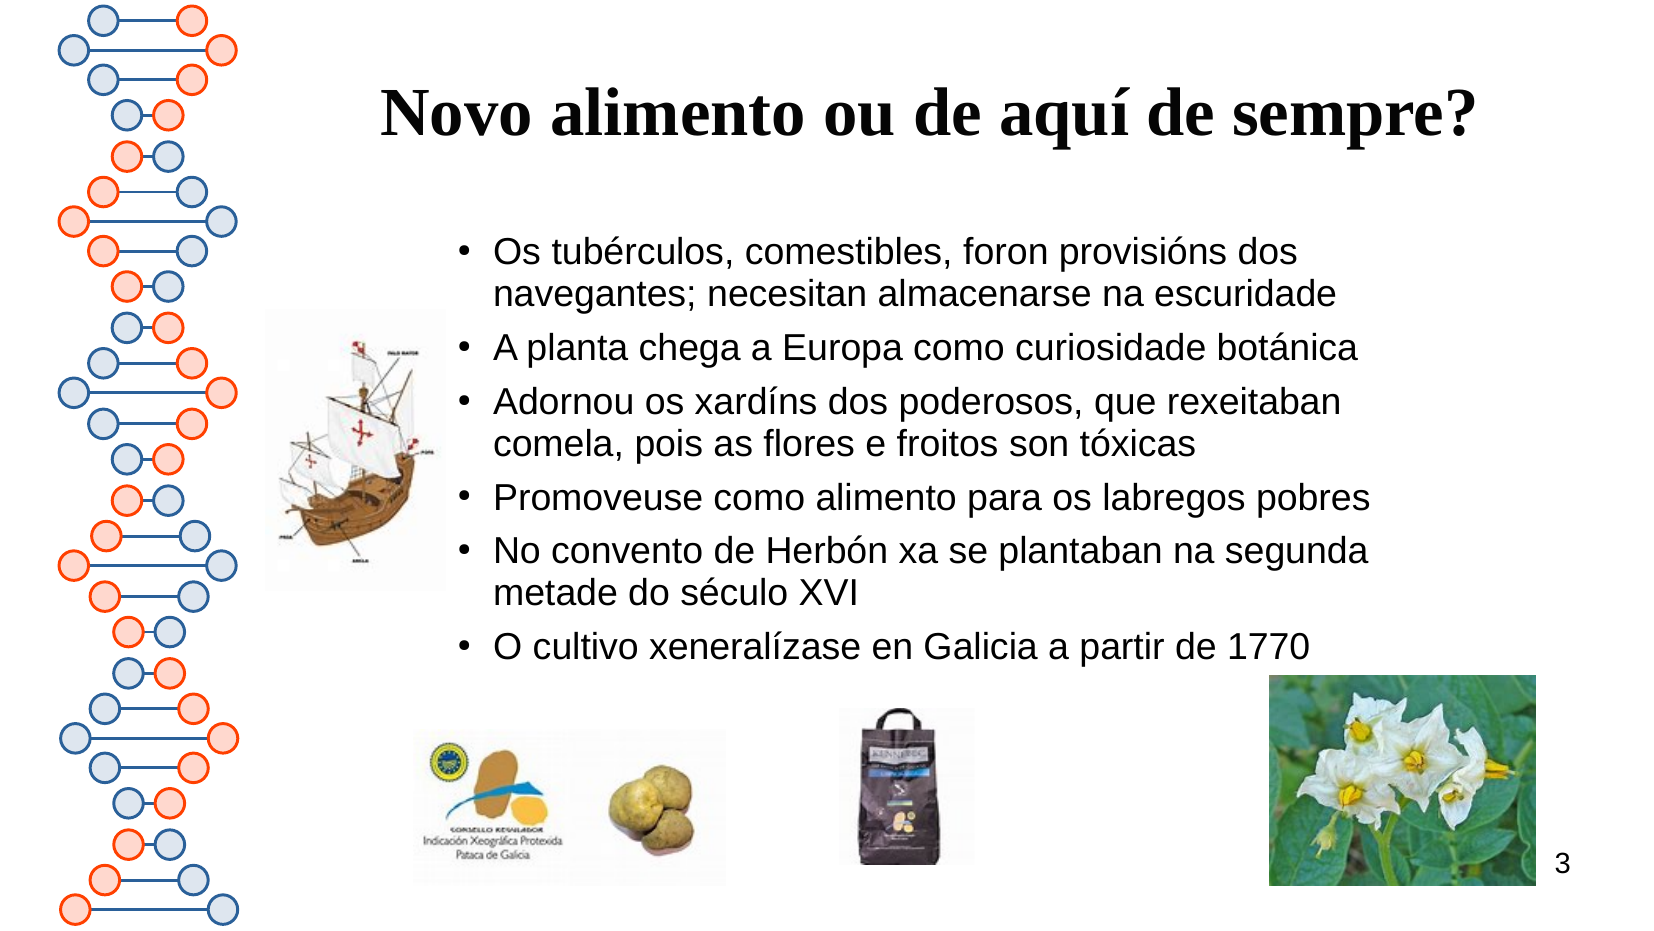

# Novo alimento ou de aquí de sempre?
Os tubérculos, comestibles, foron provisións dos navegantes; necesitan almacenarse na escuridade
A planta chega a Europa como curiosidade botánica
Adornou os xardíns dos poderosos, que rexeitaban comela, pois as flores e froitos son tóxicas
Promoveuse como alimento para os labregos pobres
No convento de Herbón xa se plantaban na segunda metade do século XVI
O cultivo xeneralízase en Galicia a partir de 1770
3